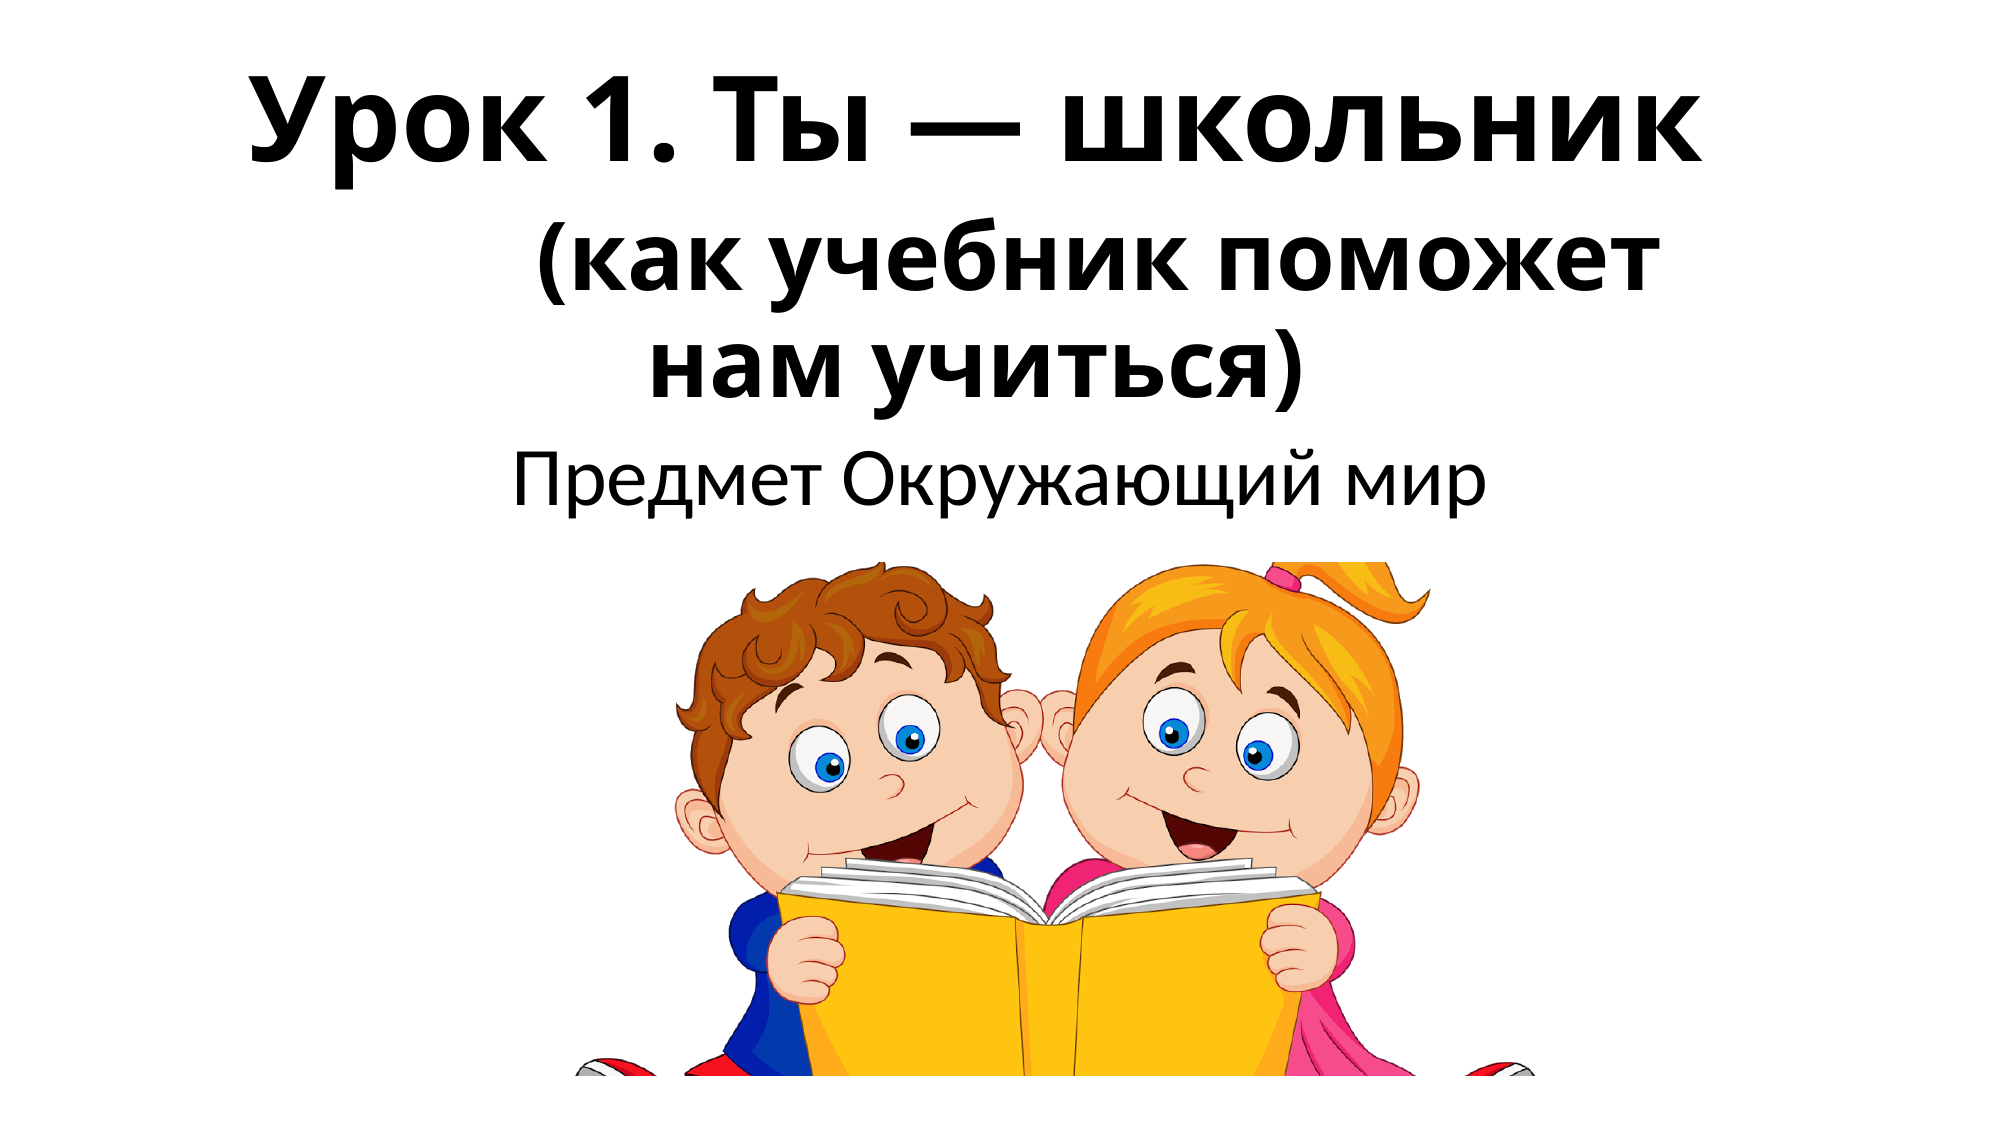

# Урок 1. Ты — школьник (как учебник поможет нам учиться)
Предмет Окружающий мир